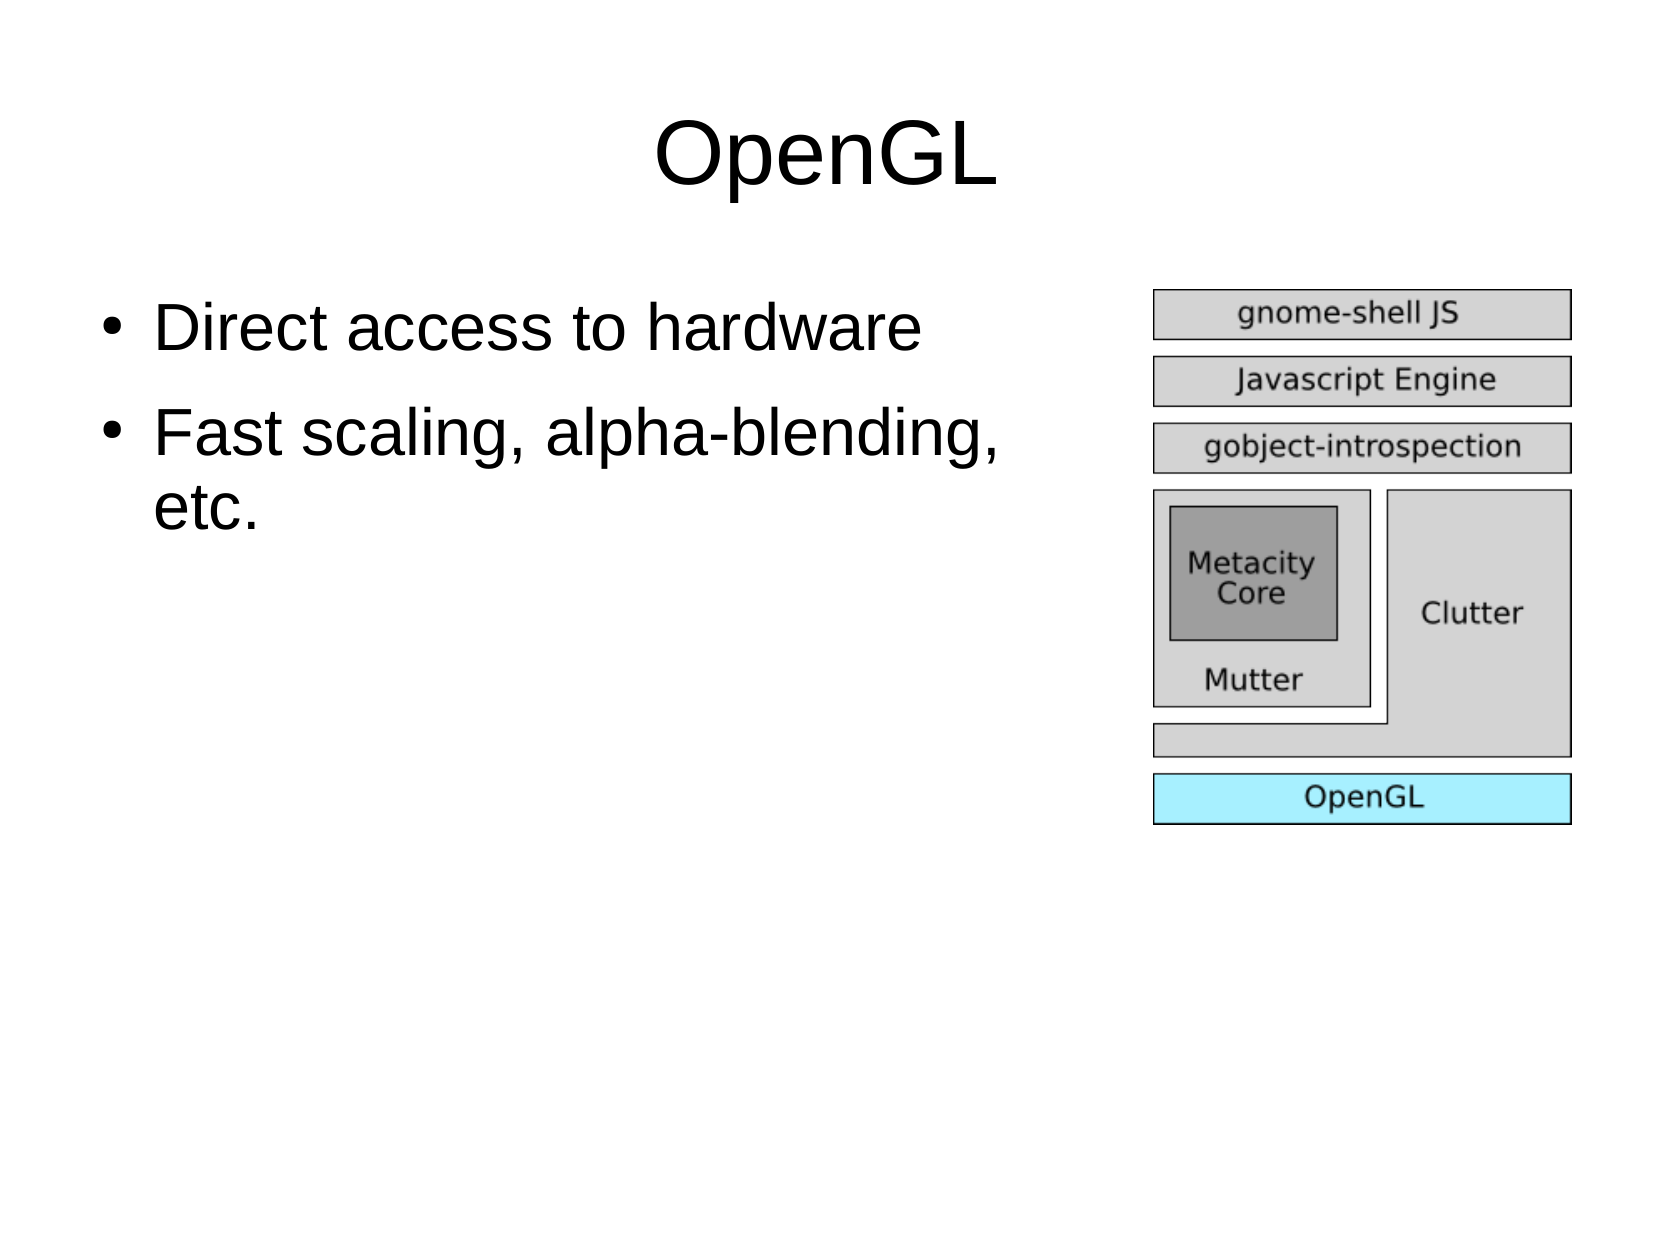

# OpenGL
Direct access to hardware
Fast scaling, alpha-blending, etc.